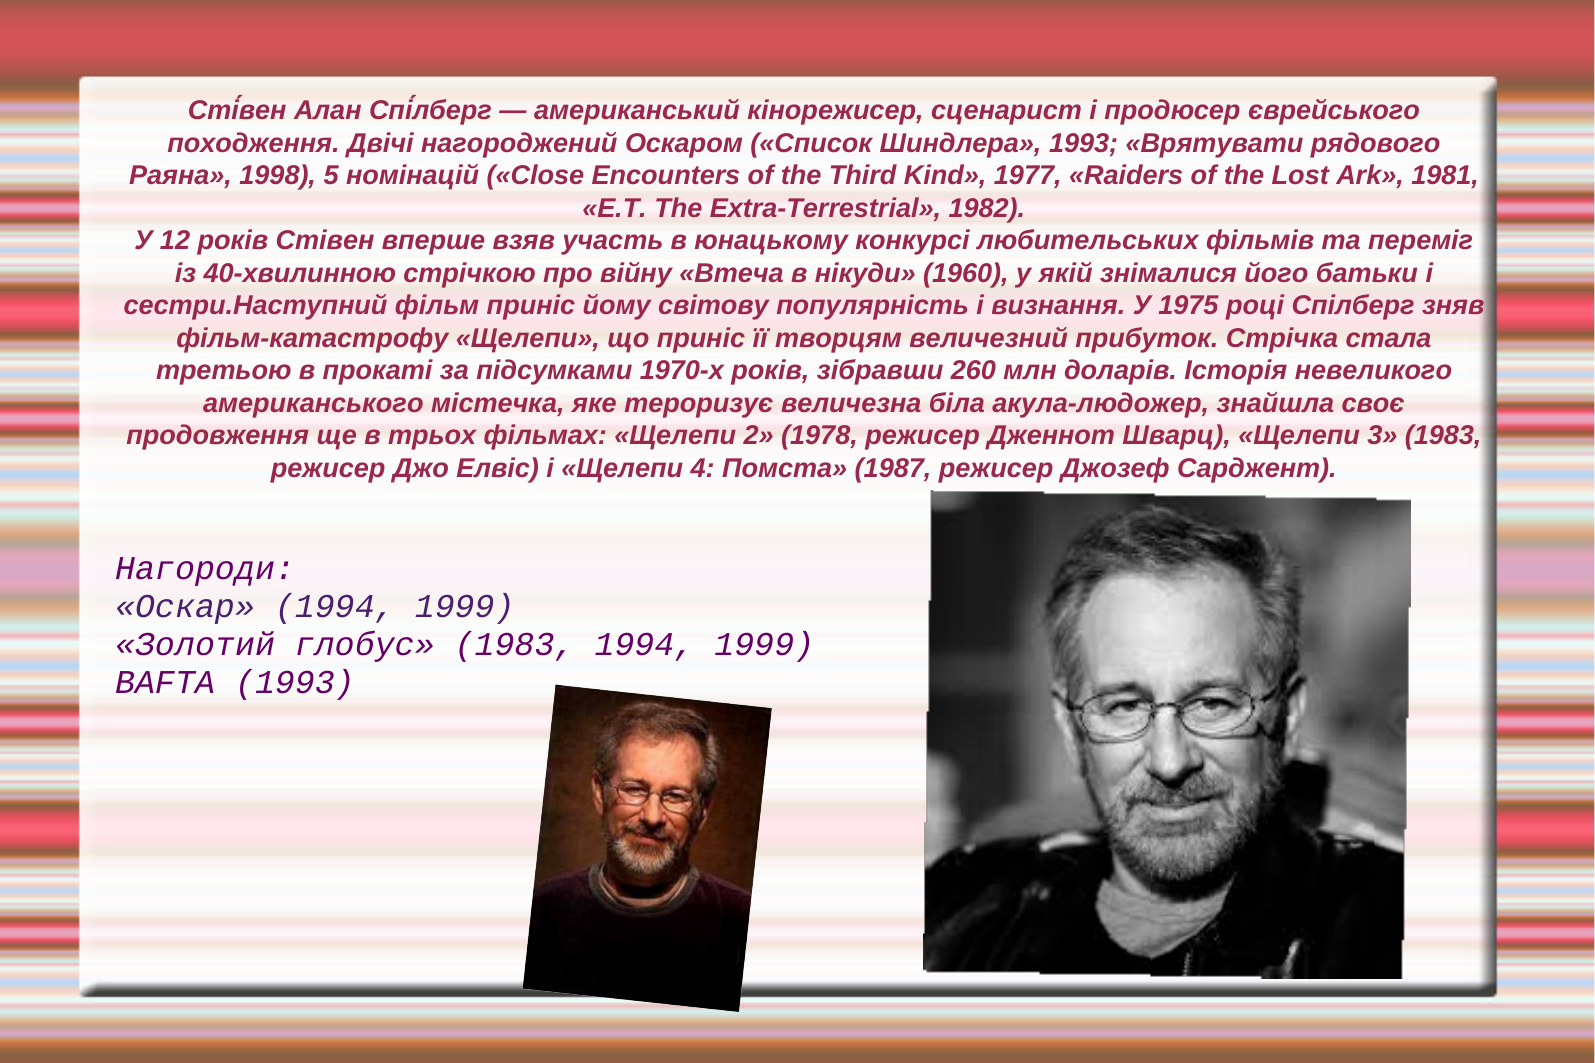

# Сті́вен Алан Спі́лберг — американський кінорежисер, сценарист і продюсер єврейського походження. Двічі нагороджений Оскаром («Список Шиндлера», 1993; «Врятувати рядового Раяна», 1998), 5 номінацій («Close Encounters of the Third Kind», 1977, «Raiders of the Lost Ark», 1981, «E.T. The Extra-Terrestrial», 1982). У 12 років Стівен вперше взяв участь в юнацькому конкурсі любительських фільмів та переміг із 40-хвилинною стрічкою про війну «Втеча в нікуди» (1960), у якій знімалися його батьки і сестри.Наступний фільм приніс йому світову популярність і визнання. У 1975 році Спілберг зняв фільм-катастрофу «Щелепи», що приніс її творцям величезний прибуток. Стрічка стала третьою в прокаті за підсумками 1970-х років, зібравши 260 млн доларів. Історія невеликого американського містечка, яке тероризує величезна біла акула-людожер, знайшла своє продовження ще в трьох фільмах: «Щелепи 2» (1978, режисер Дженнот Шварц), «Щелепи 3» (1983, режисер Джо Елвіс) і «Щелепи 4: Помста» (1987, режисер Джозеф Сарджент).
Нагороди:
«Оскар» (1994, 1999)
«Золотий глобус» (1983, 1994, 1999)
BAFTA (1993)